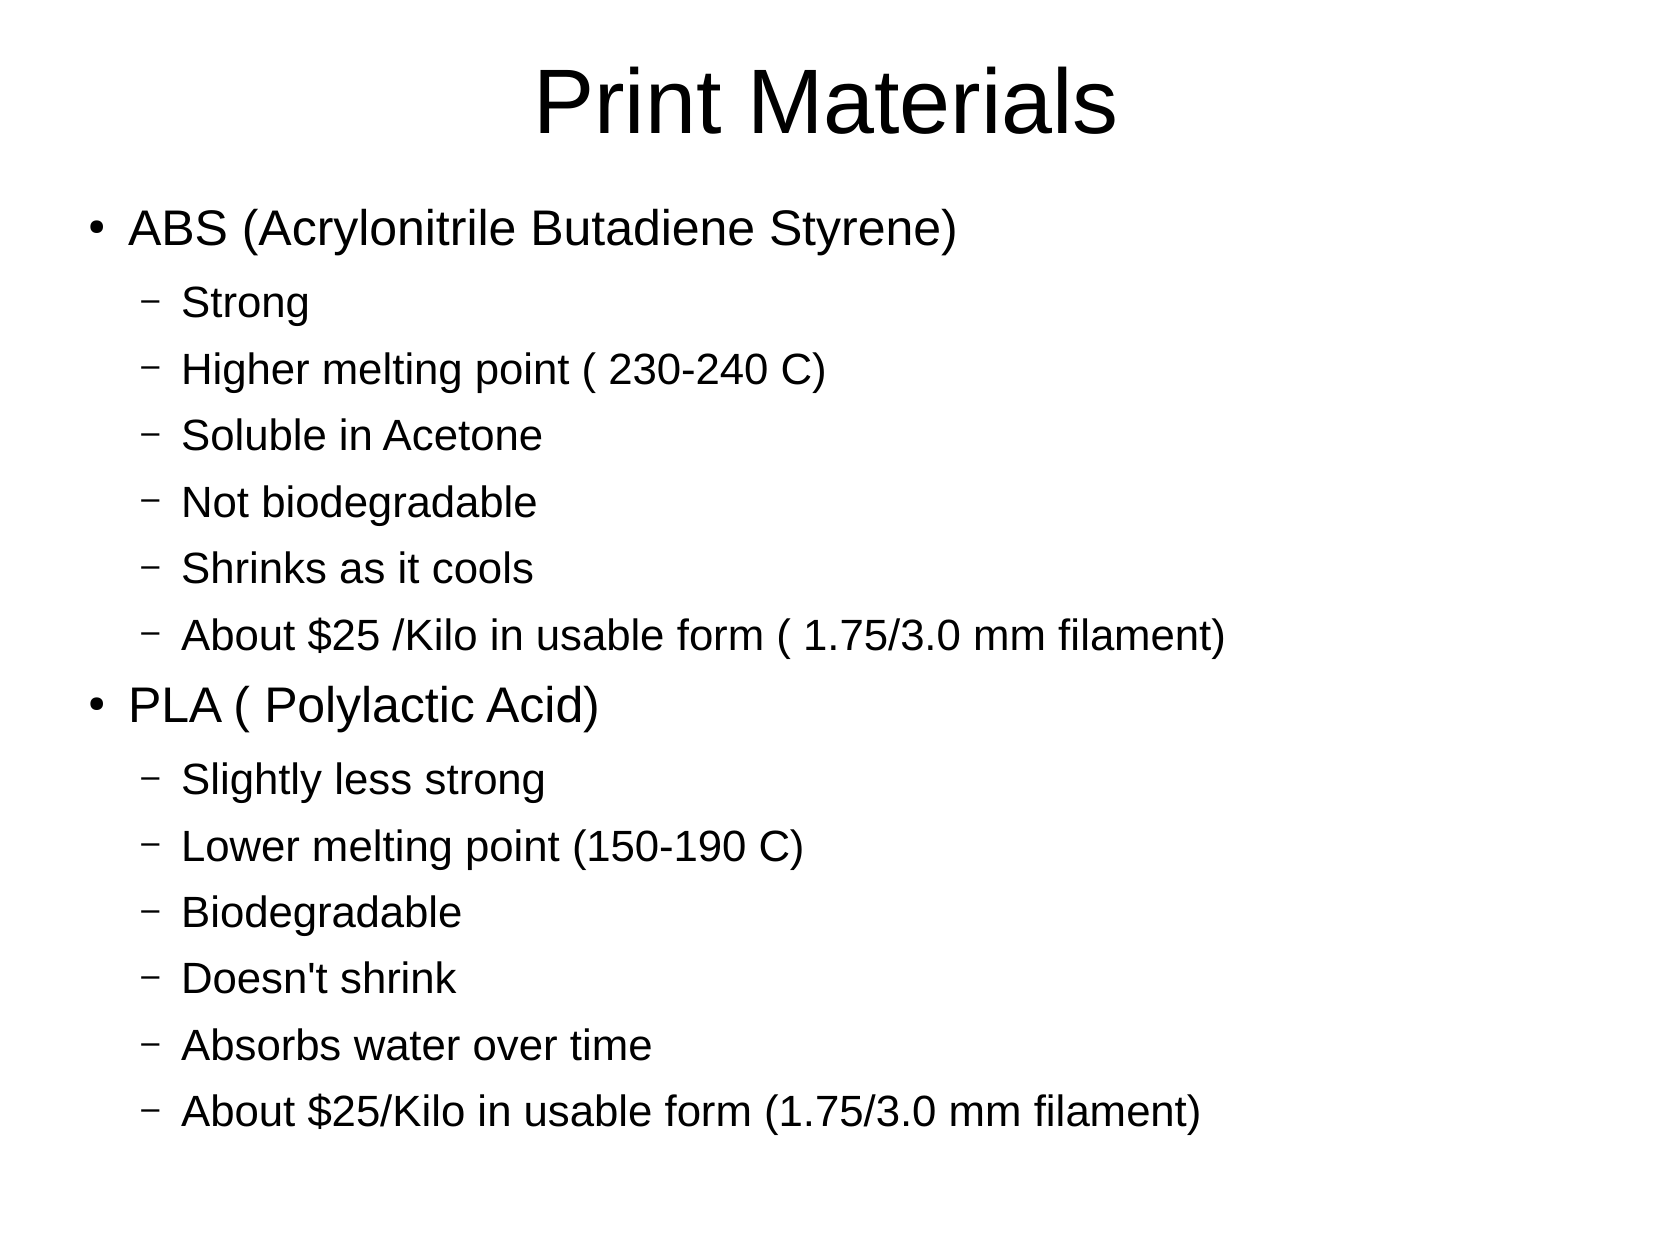

# Print Materials
ABS (Acrylonitrile Butadiene Styrene)
Strong
Higher melting point ( 230-240 C)
Soluble in Acetone
Not biodegradable
Shrinks as it cools
About $25 /Kilo in usable form ( 1.75/3.0 mm filament)
PLA ( Polylactic Acid)
Slightly less strong
Lower melting point (150-190 C)
Biodegradable
Doesn't shrink
Absorbs water over time
About $25/Kilo in usable form (1.75/3.0 mm filament)